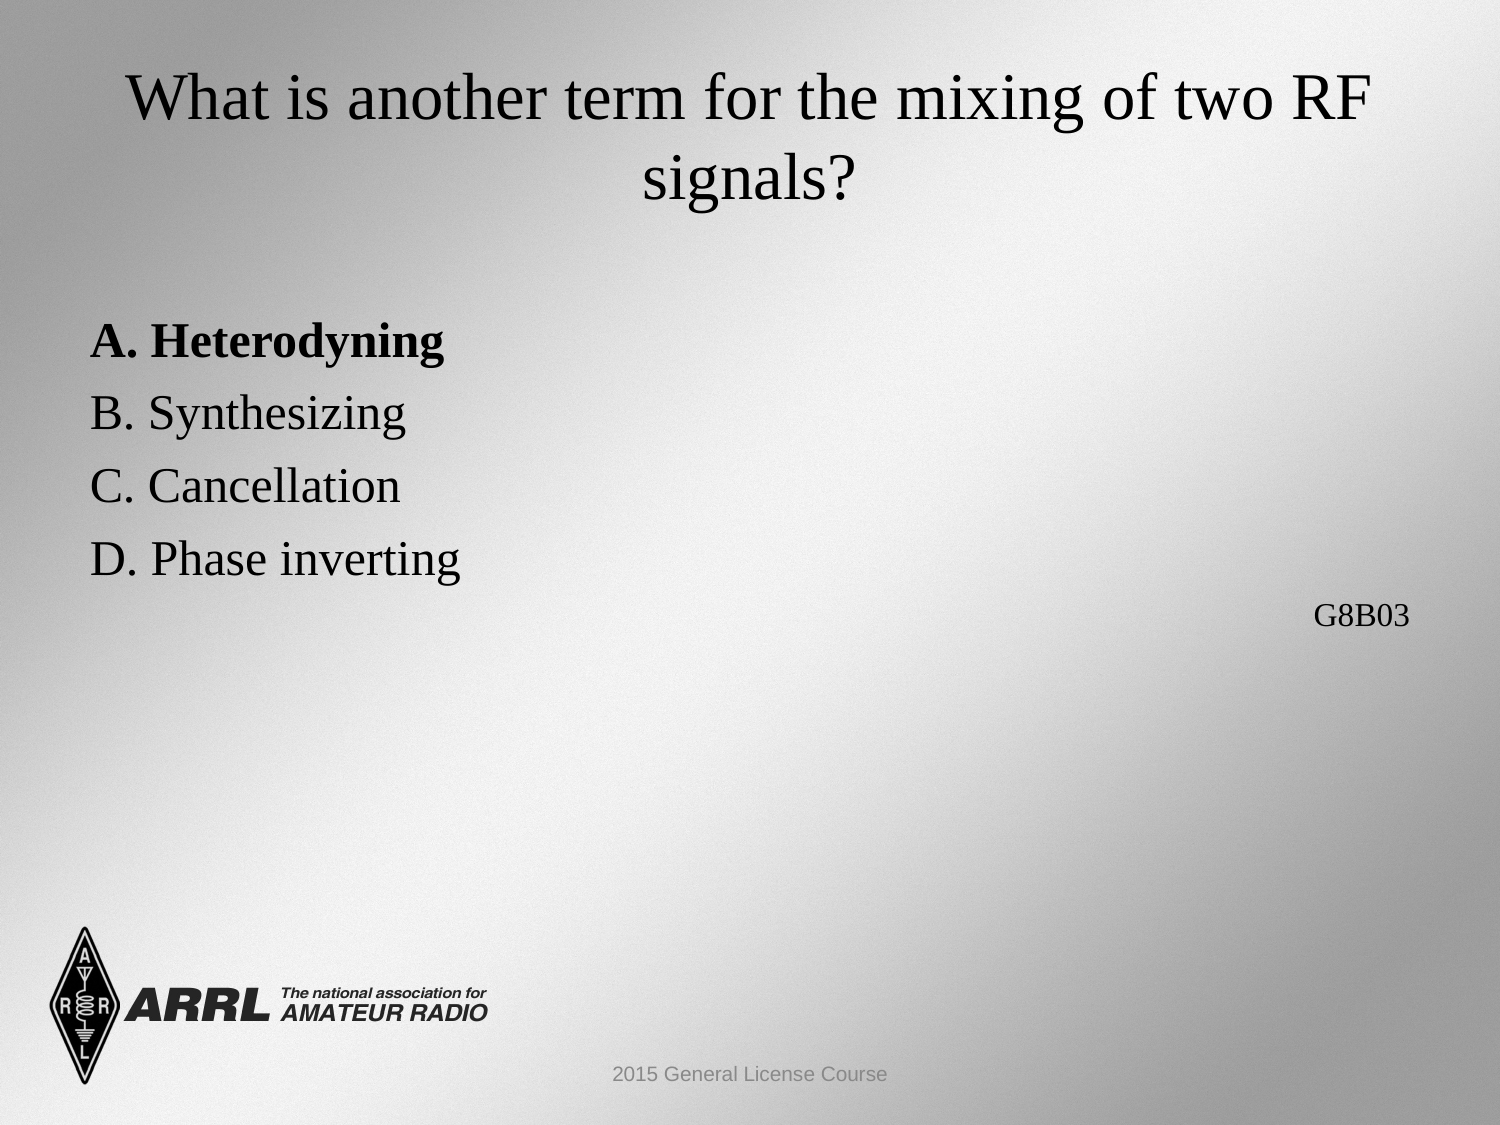

# What is another term for the mixing of two RF signals?
A. Heterodyning
B. Synthesizing
C. Cancellation
D. Phase inverting
 G8B03
2015 General License Course